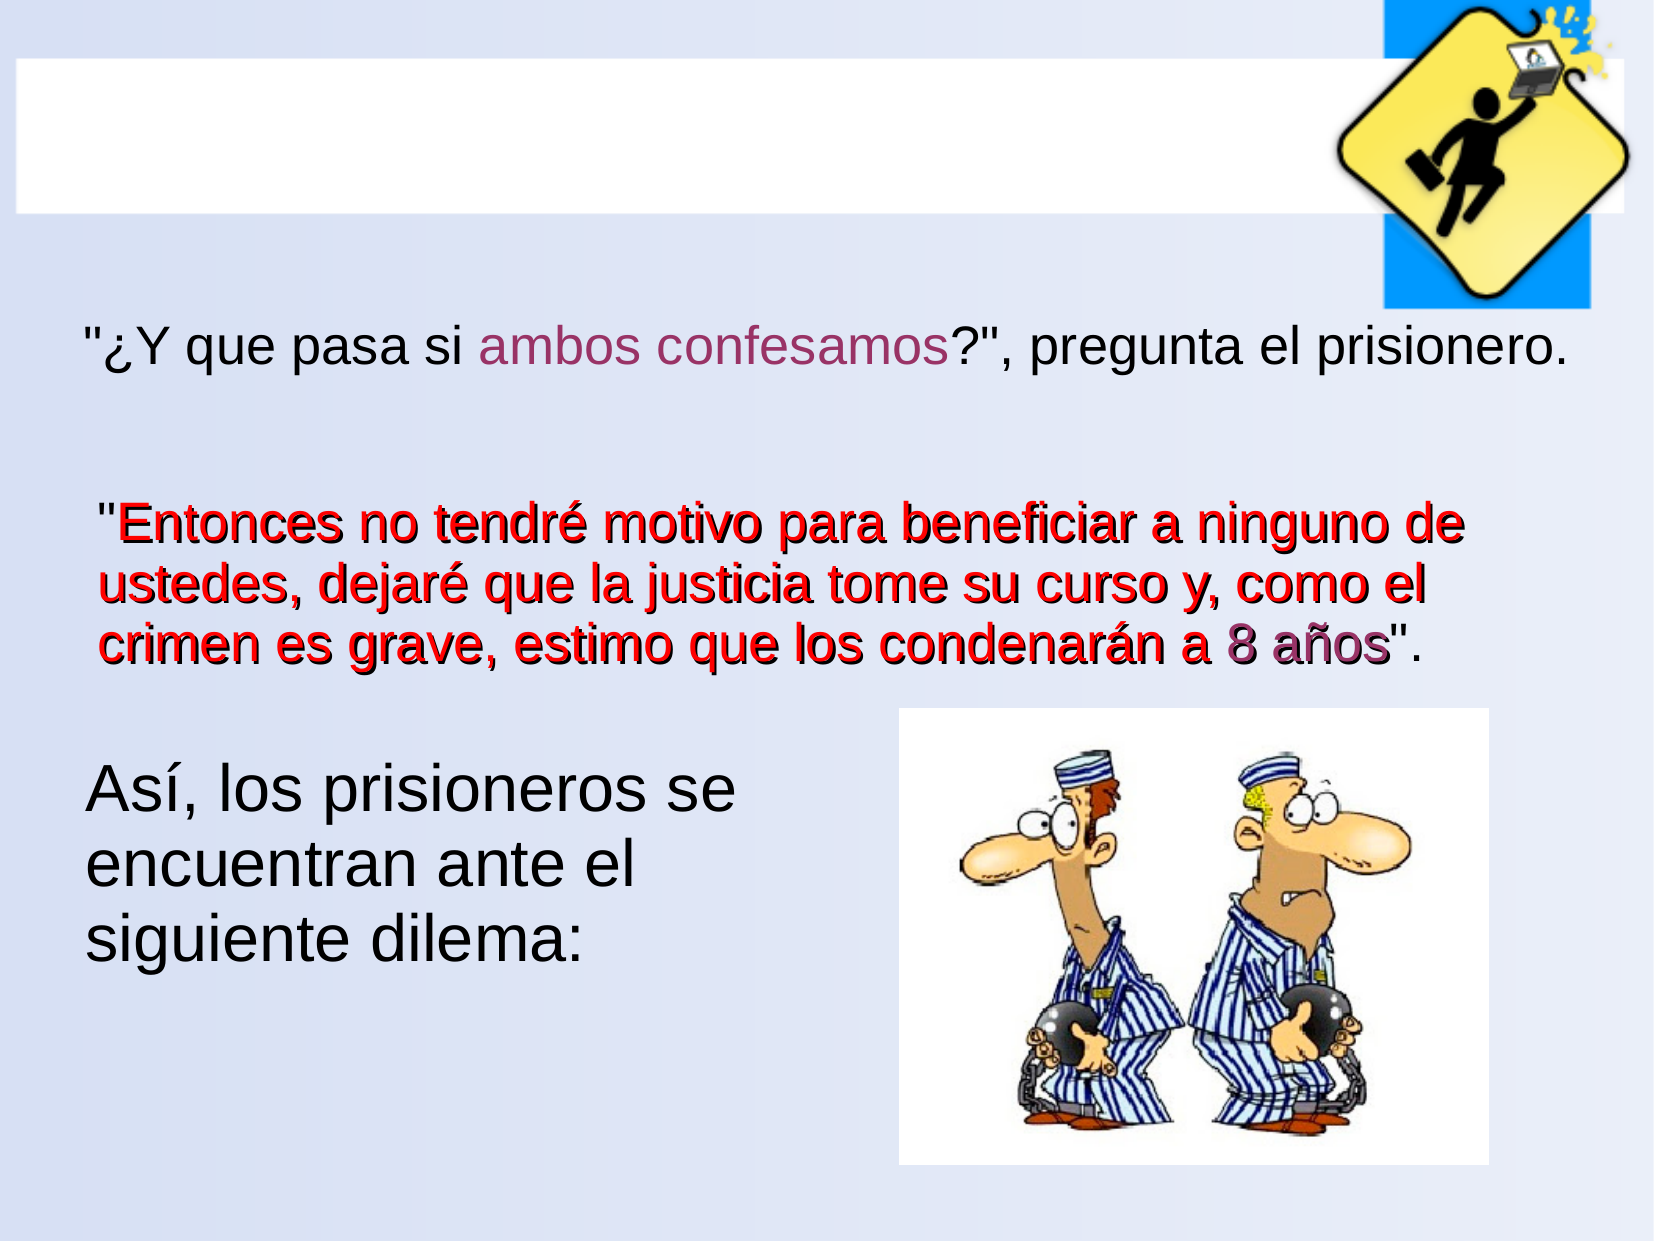

#
"¿Y que pasa si ambos confesamos?", pregunta el prisionero.
"Entonces no tendré motivo para beneficiar a ninguno de ustedes, dejaré que la justicia tome su curso y, como el crimen es grave, estimo que los condenarán a 8 años".
Así, los prisioneros se encuentran ante el siguiente dilema: